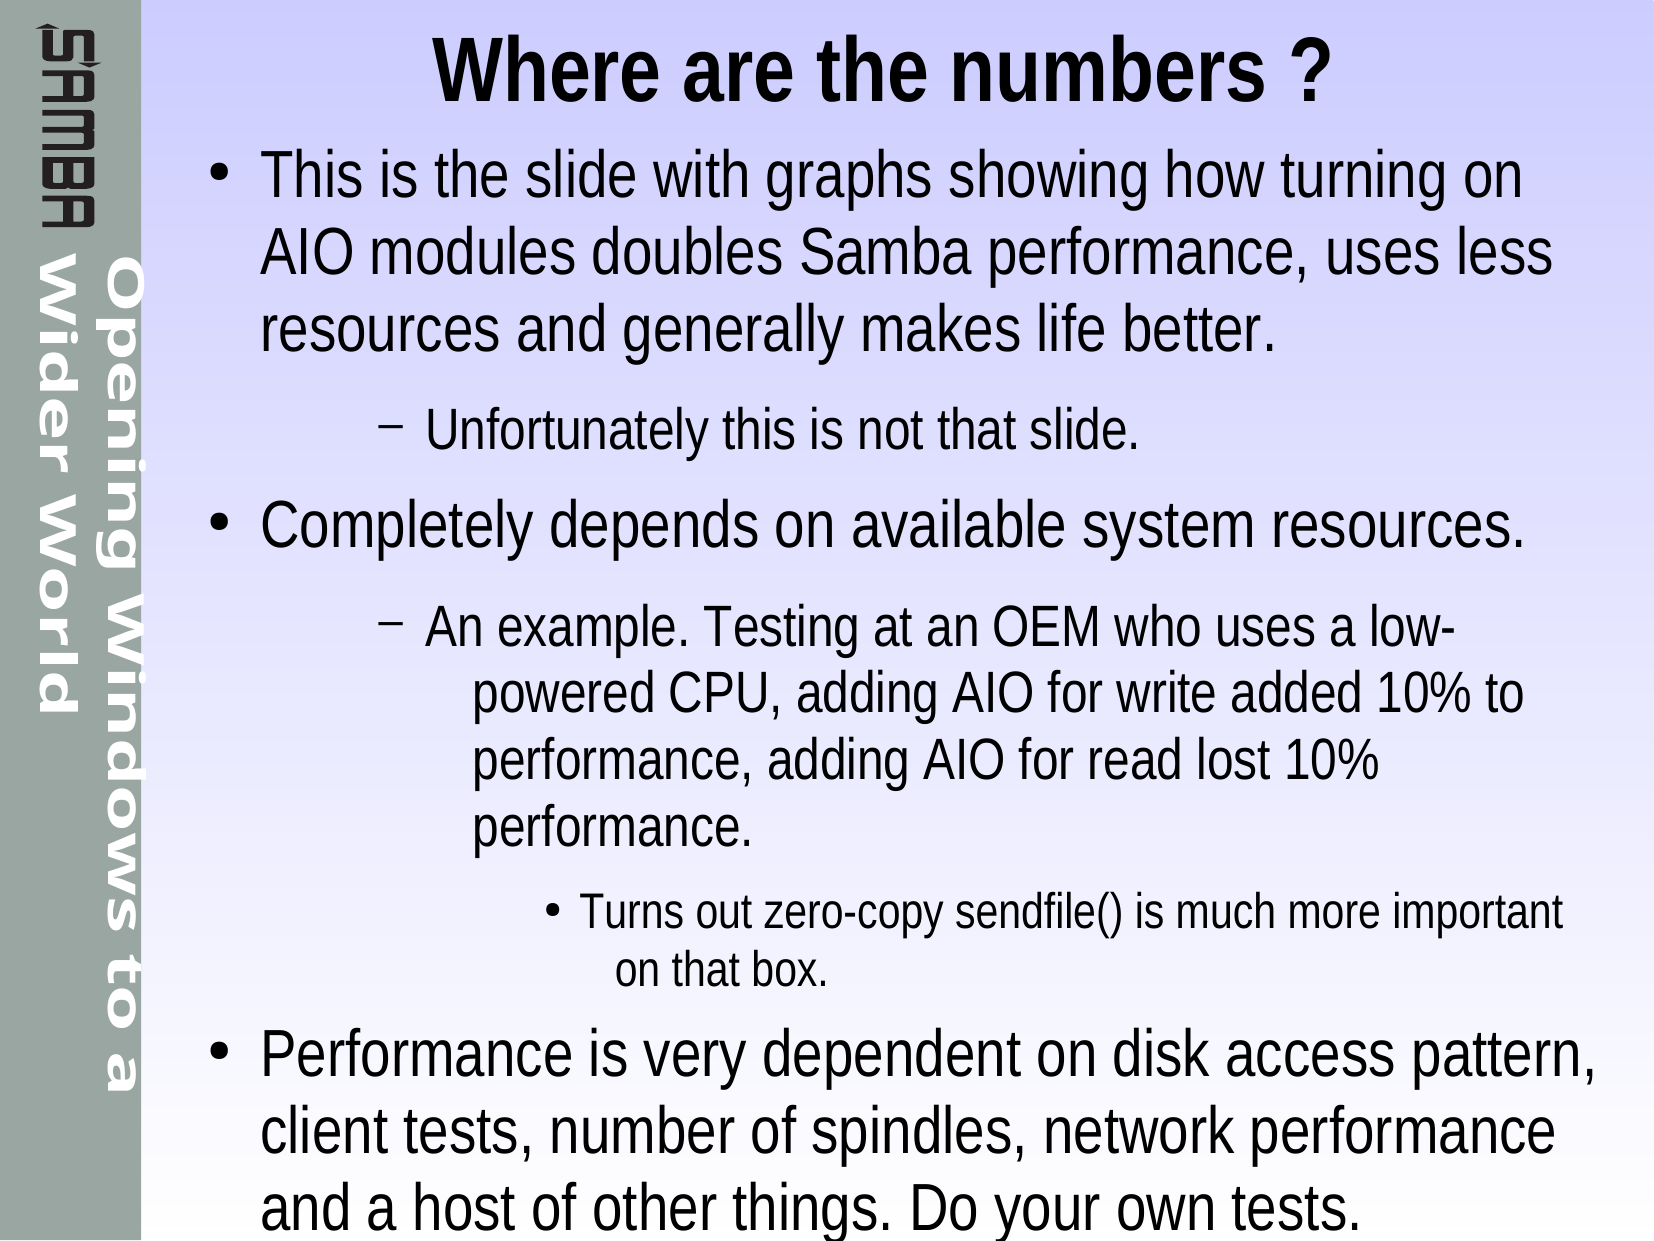

# Where are the numbers ?
This is the slide with graphs showing how turning on AIO modules doubles Samba performance, uses less resources and generally makes life better.
Unfortunately this is not that slide.
Completely depends on available system resources.
An example. Testing at an OEM who uses a low-powered CPU, adding AIO for write added 10% to performance, adding AIO for read lost 10% performance.
Turns out zero-copy sendfile() is much more important on that box.
Performance is very dependent on disk access pattern, client tests, number of spindles, network performance and a host of other things. Do your own tests.